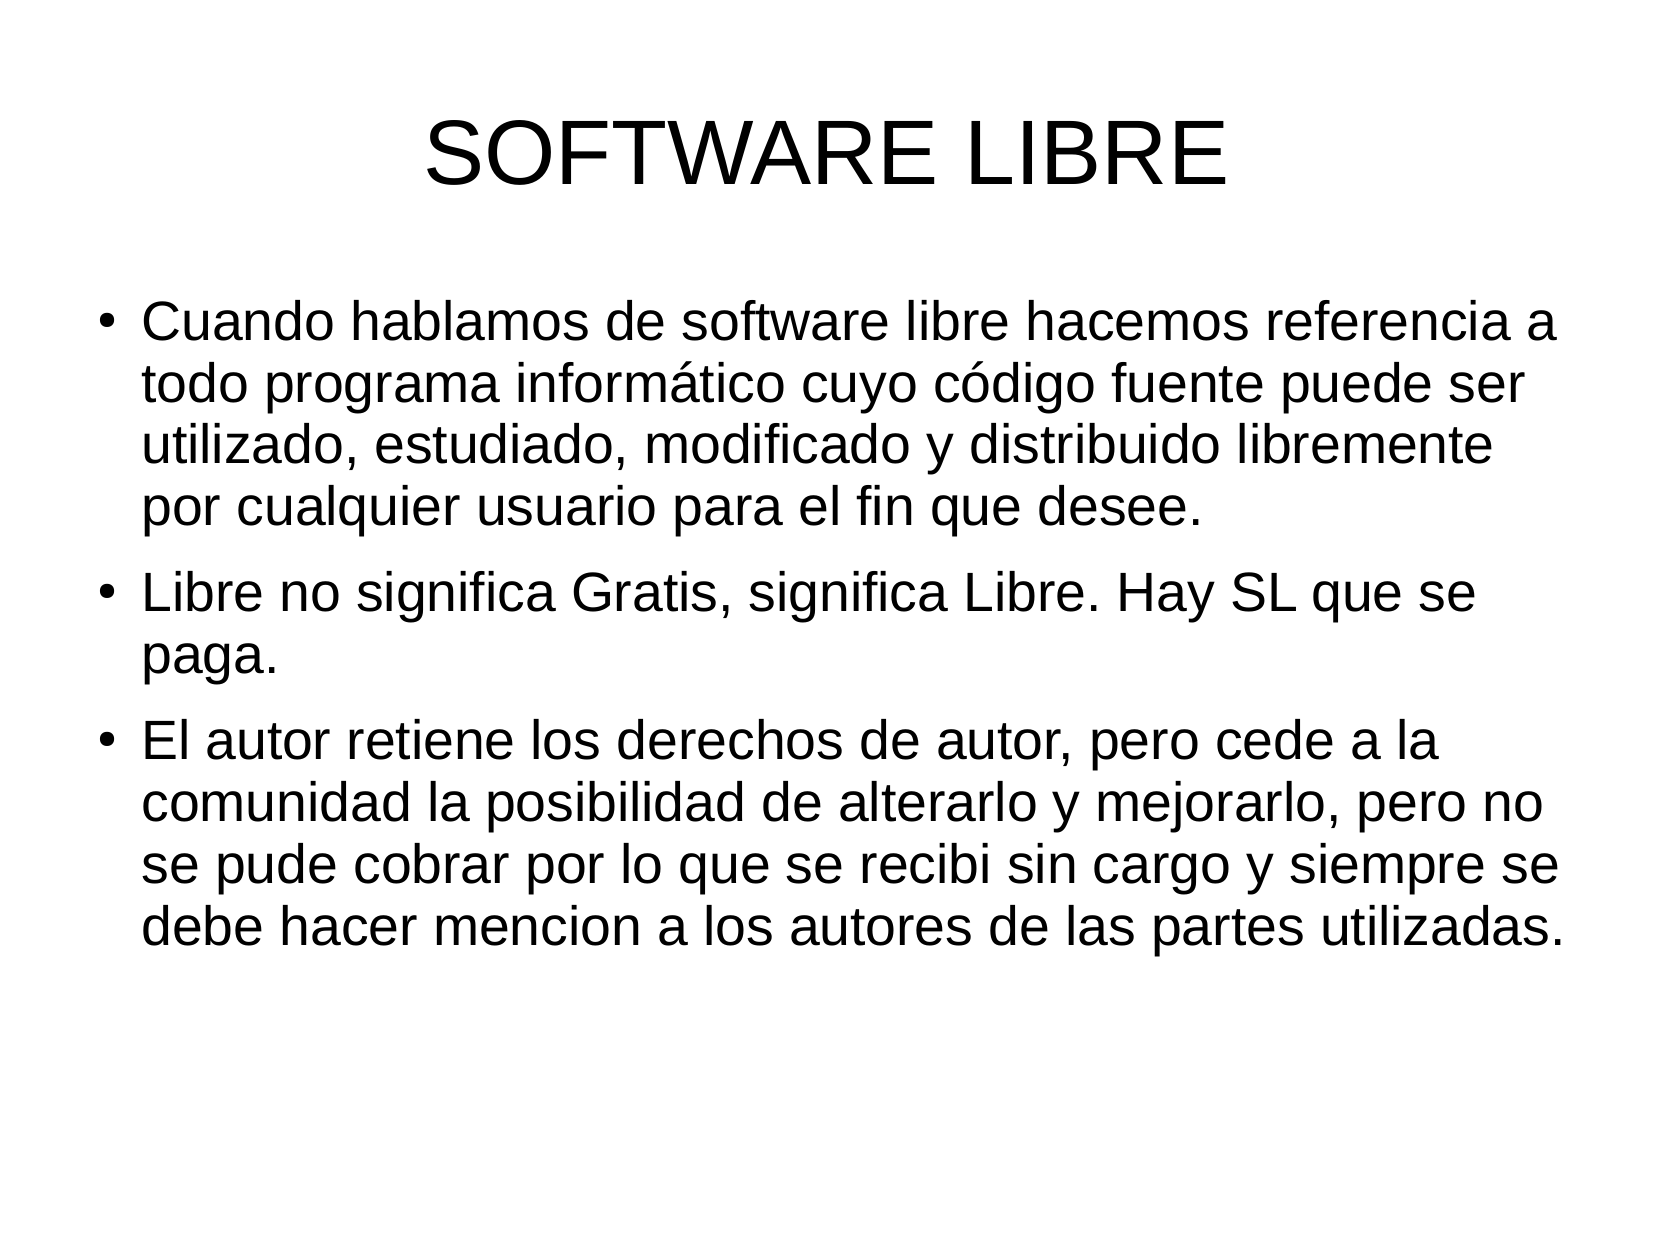

# SOFTWARE LIBRE
Cuando hablamos de software libre hacemos referencia a todo programa informático cuyo código fuente puede ser utilizado, estudiado, modificado y distribuido libremente por cualquier usuario para el fin que desee.
Libre no significa Gratis, significa Libre. Hay SL que se paga.
El autor retiene los derechos de autor, pero cede a la comunidad la posibilidad de alterarlo y mejorarlo, pero no se pude cobrar por lo que se recibi sin cargo y siempre se debe hacer mencion a los autores de las partes utilizadas.